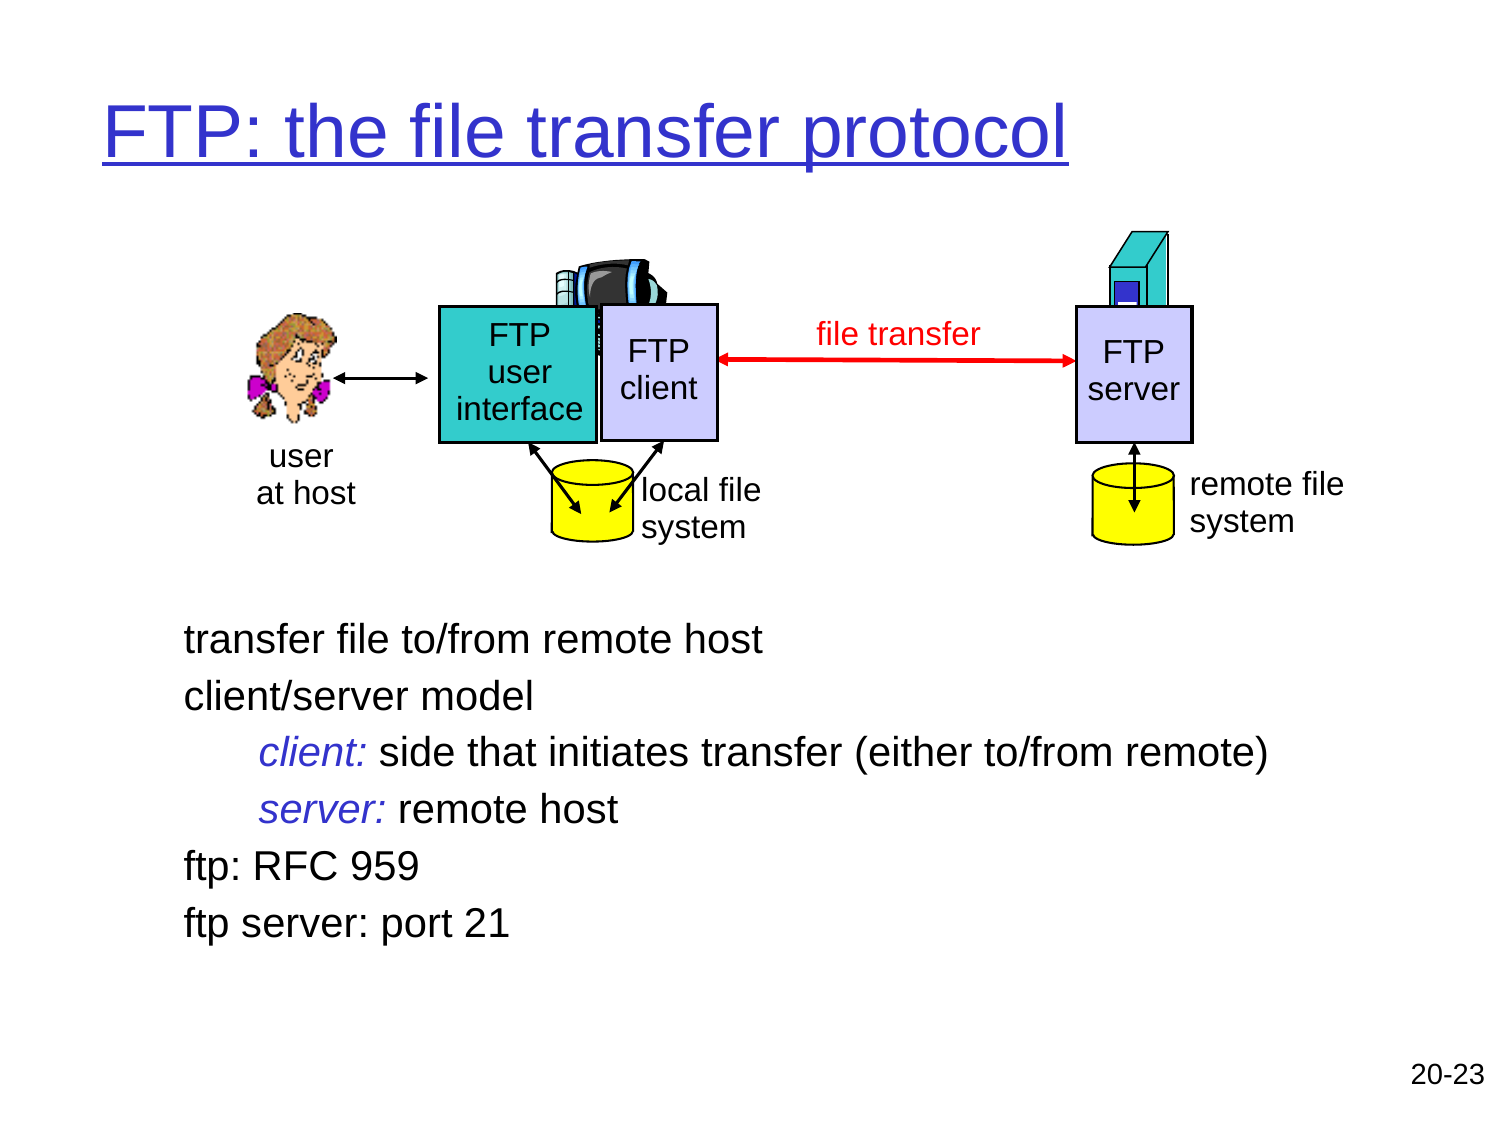

# FTP: the file transfer protocol
FTP
user
interface
FTP
client
FTP
server
file transfer
user
at host
local file
system
remote file
system
transfer file to/from remote host
client/server model
client: side that initiates transfer (either to/from remote)
server: remote host
ftp: RFC 959
ftp server: port 21
23